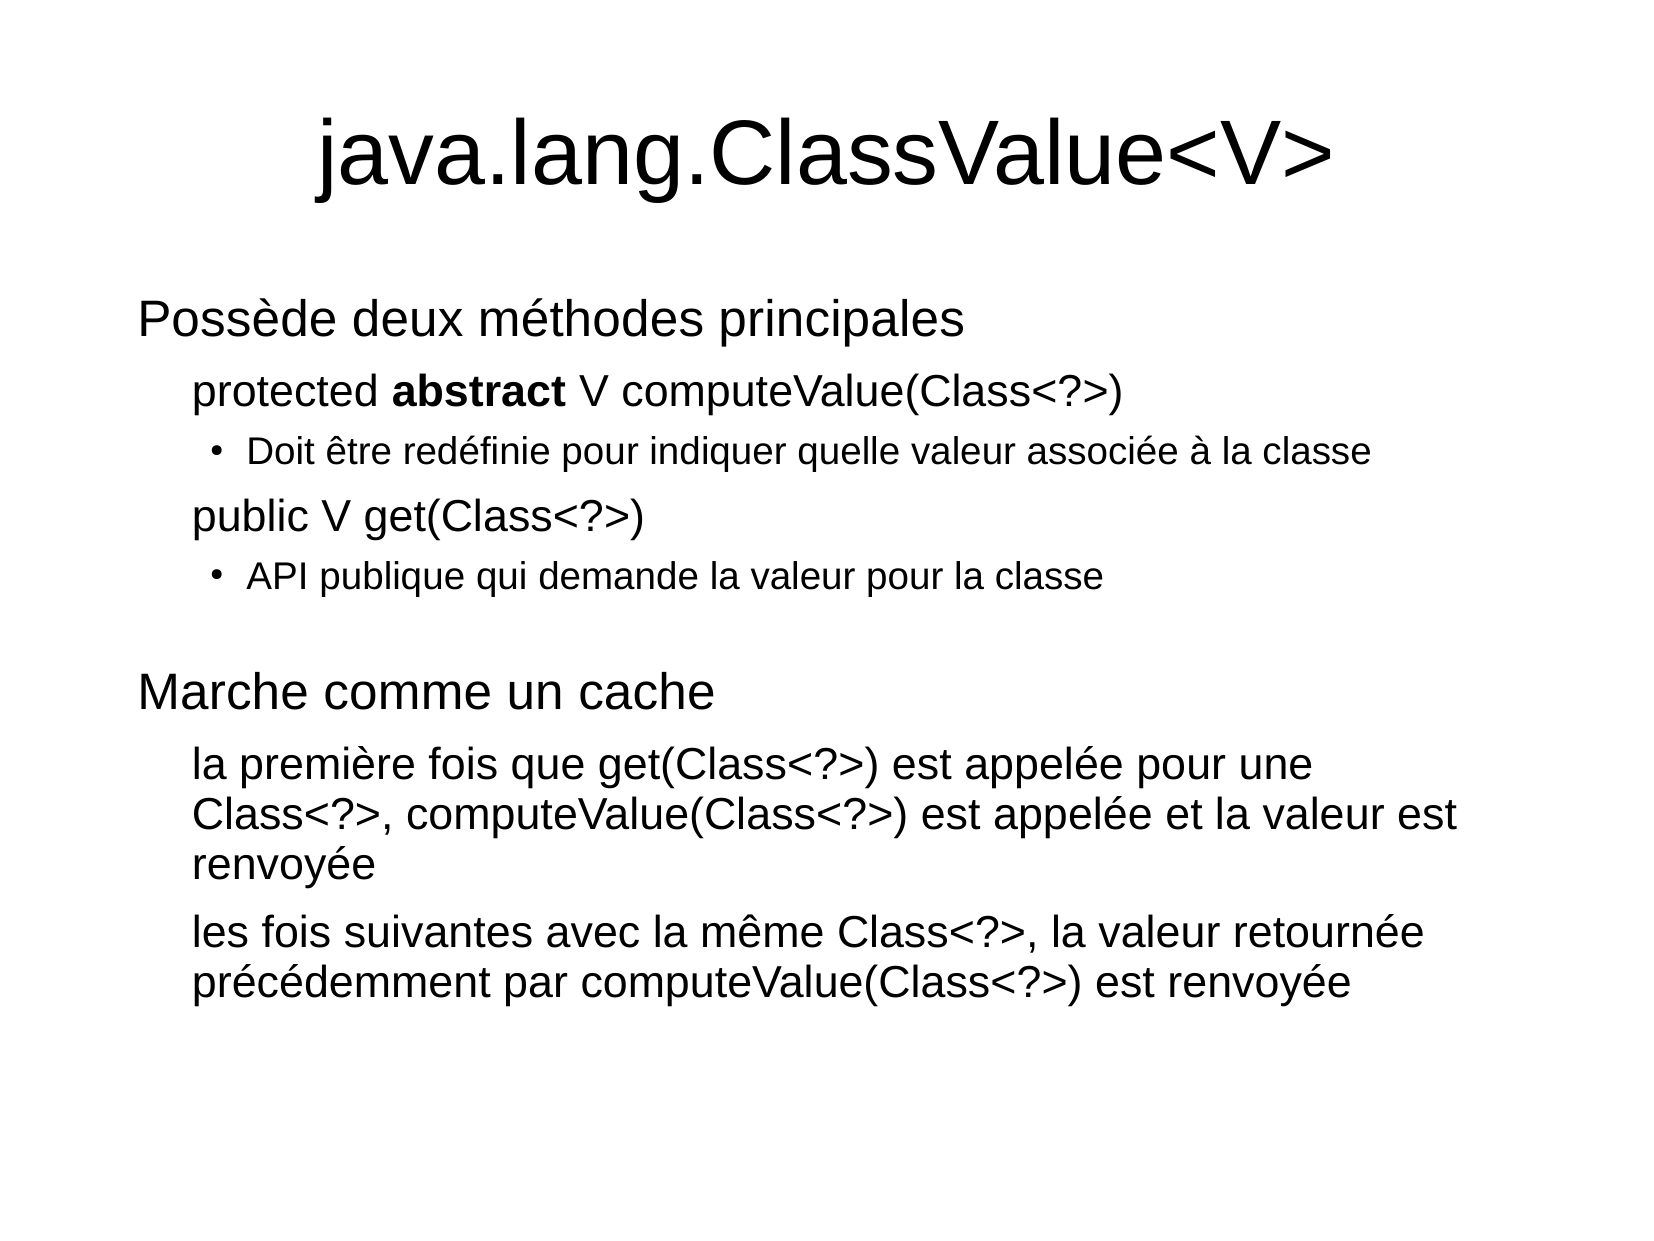

# java.lang.ClassValue<V>
Possède deux méthodes principales
protected abstract V computeValue(Class<?>)
Doit être redéfinie pour indiquer quelle valeur associée à la classe
public V get(Class<?>)
API publique qui demande la valeur pour la classe
Marche comme un cache
la première fois que get(Class<?>) est appelée pour une
Class<?>, computeValue(Class<?>) est appelée et la valeur est renvoyée
les fois suivantes avec la même Class<?>, la valeur retournée précédemment par computeValue(Class<?>) est renvoyée